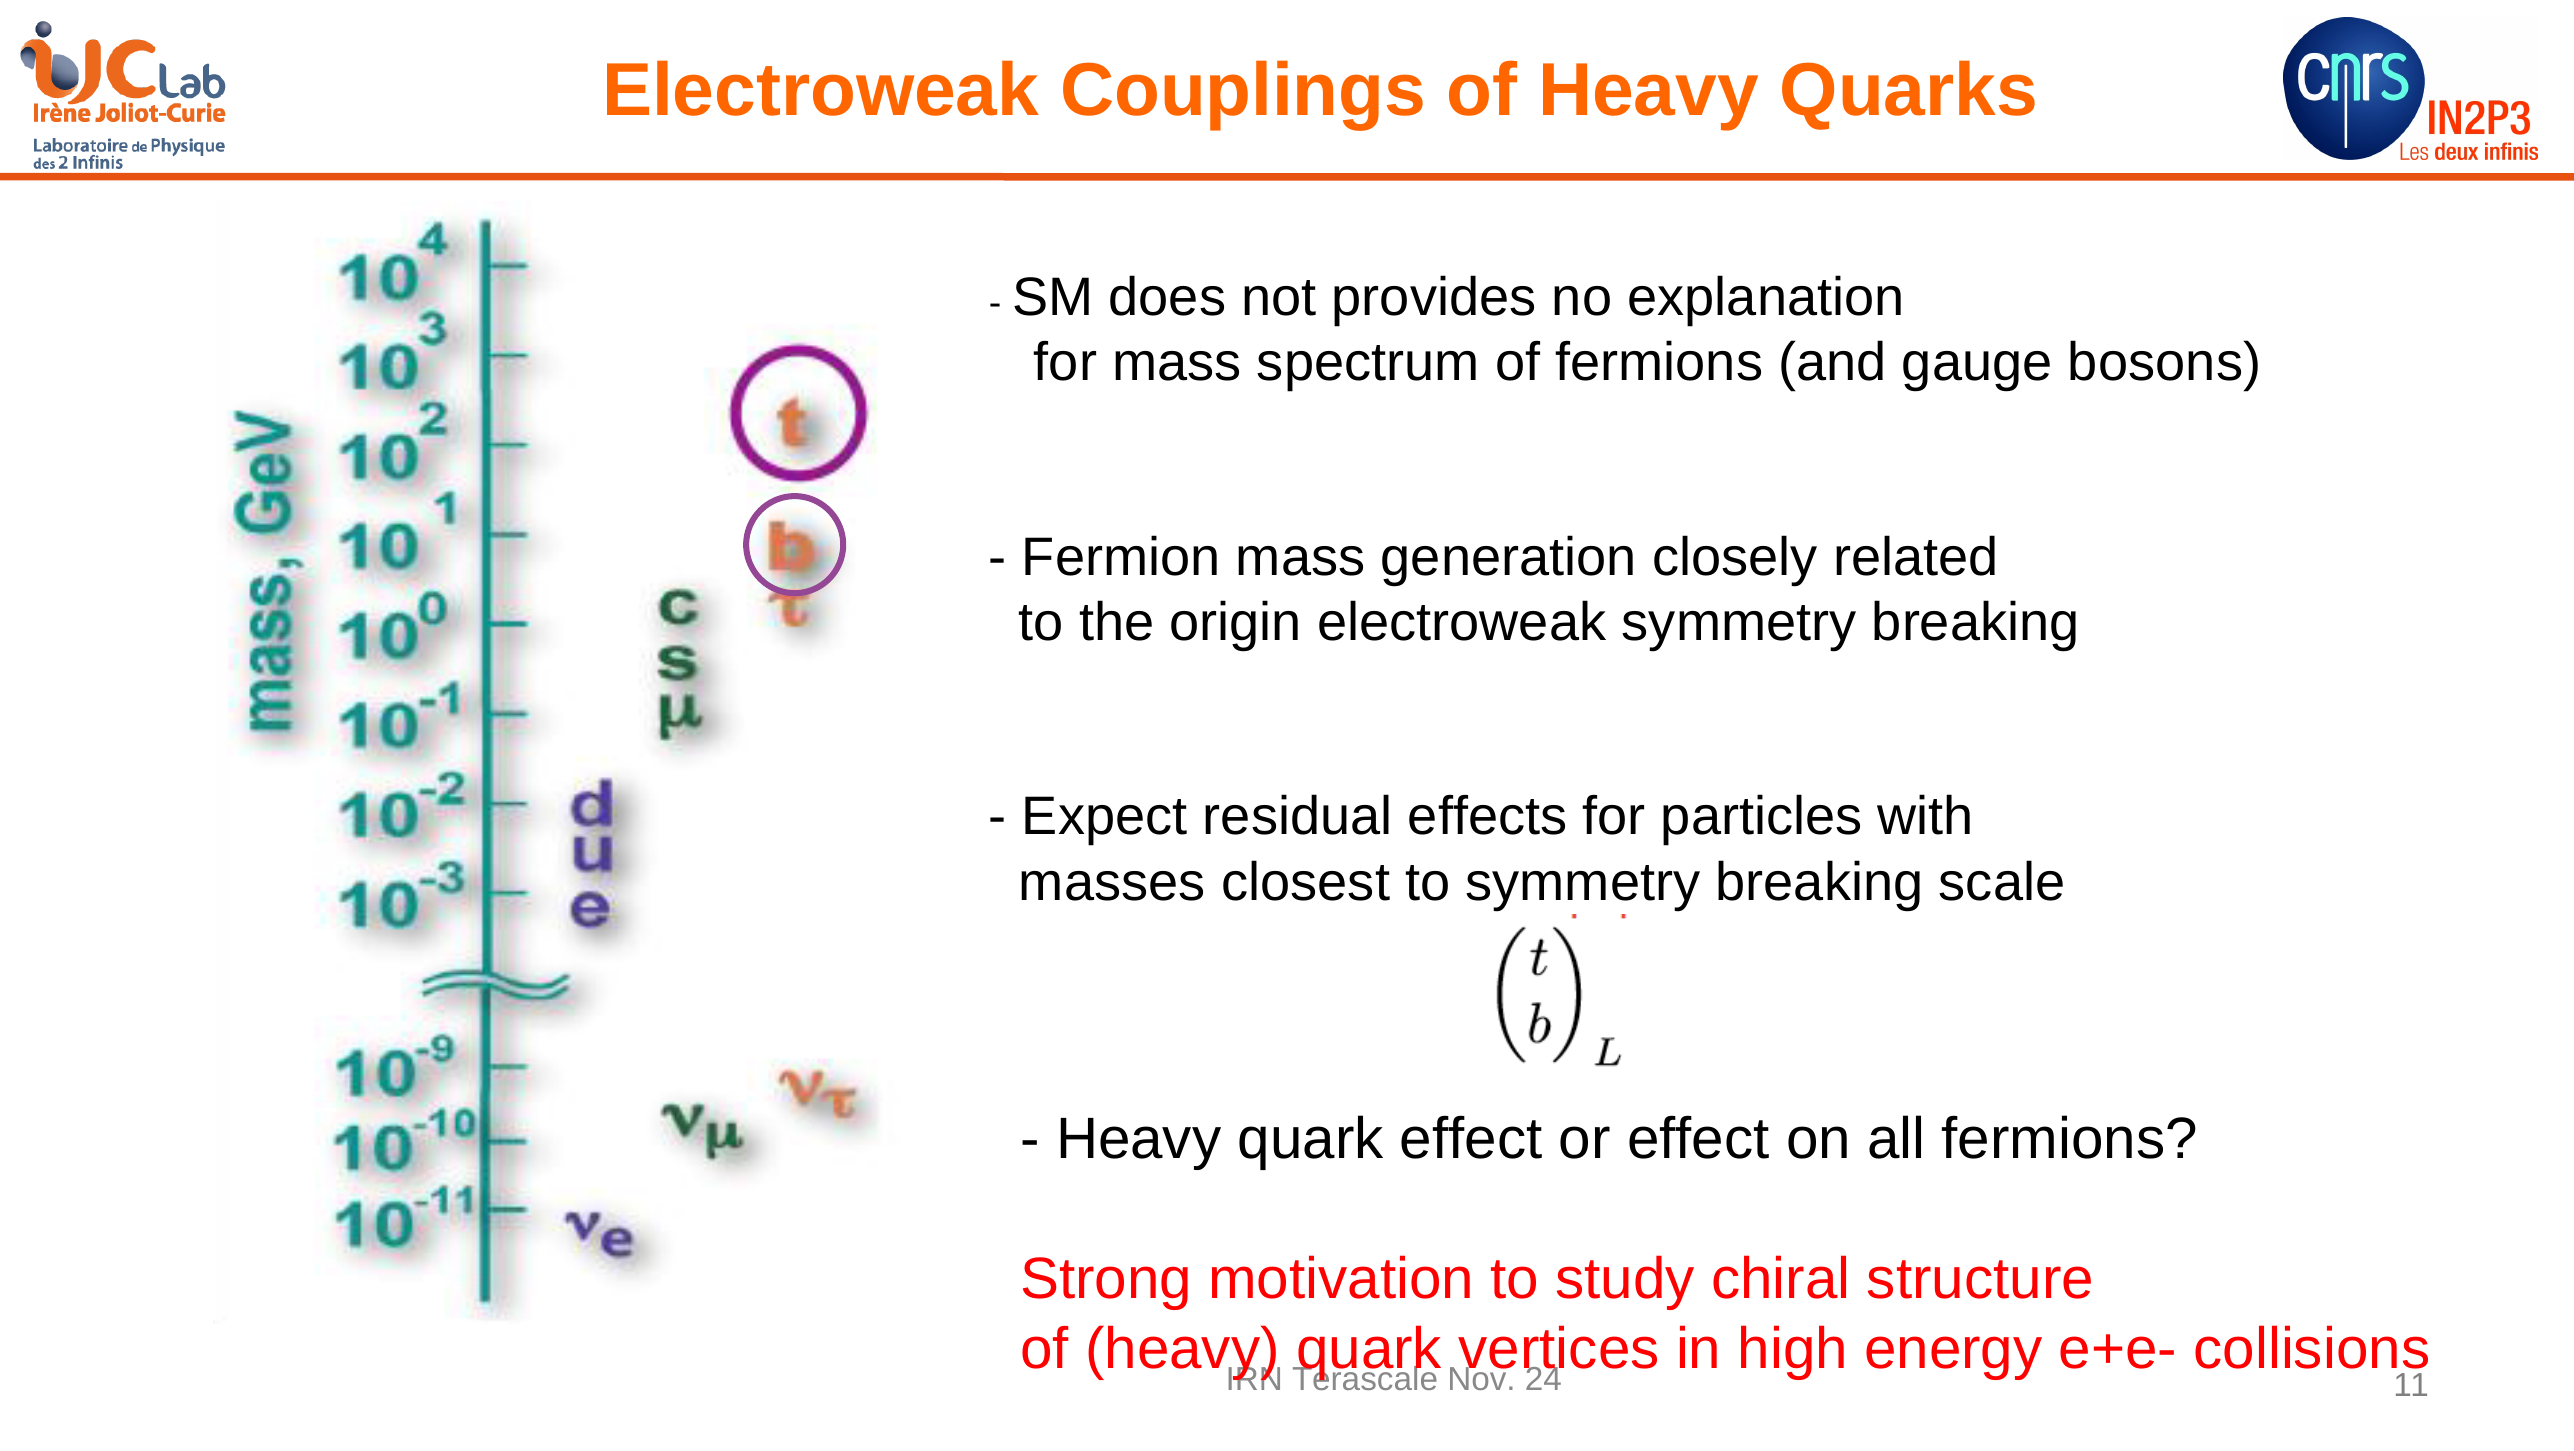

# Electroweak Couplings of Heavy Quarks
- SM does not provides no explanation
 for mass spectrum of fermions (and gauge bosons)
- Fermion mass generation closely related
 to the origin electroweak symmetry breaking
- Expect residual effects for particles with
 masses closest to symmetry breaking scale
- Heavy quark effect or effect on all fermions?
Strong motivation to study chiral structure
of (heavy) quark vertices in high energy e+e- collisions
11